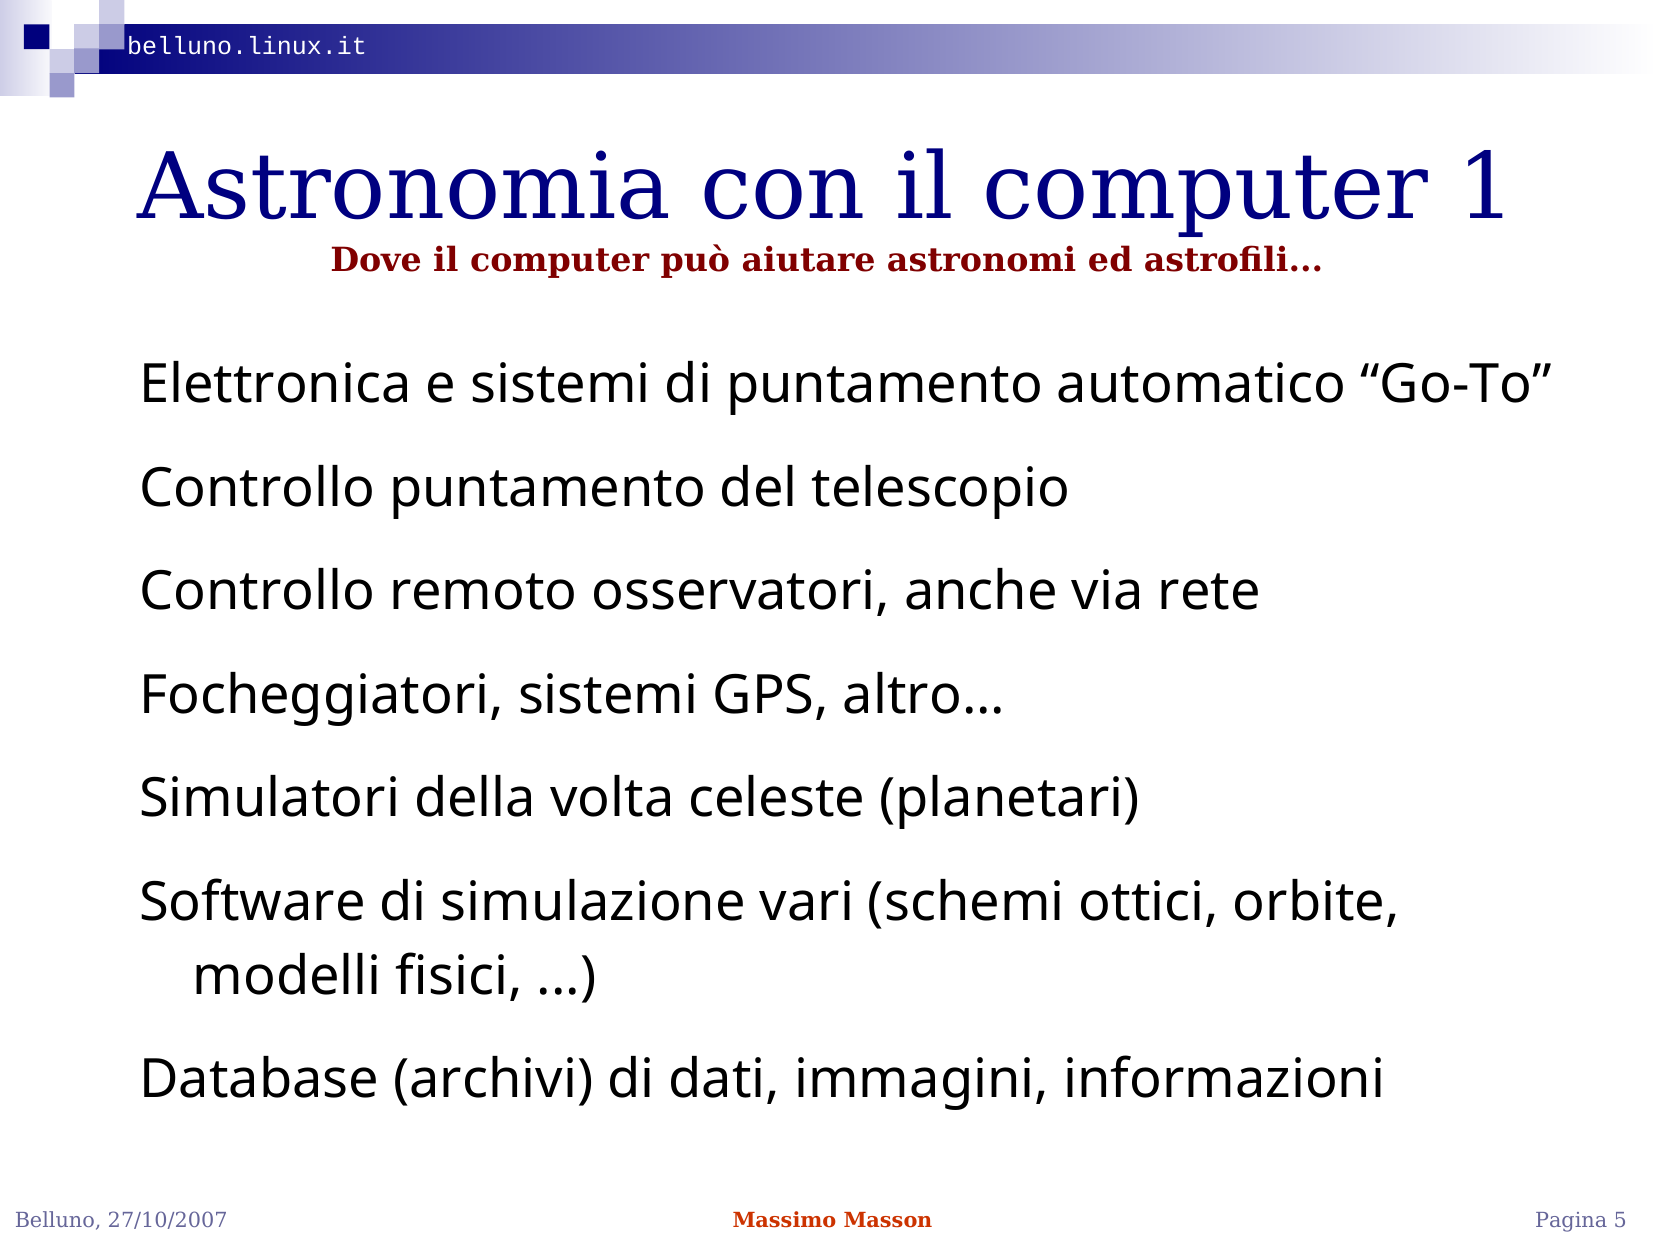

# Astronomia con il computer 1 Dove il computer può aiutare astronomi ed astrofili...
Elettronica e sistemi di puntamento automatico “Go-To”
Controllo puntamento del telescopio
Controllo remoto osservatori, anche via rete
Focheggiatori, sistemi GPS, altro...
Simulatori della volta celeste (planetari)
Software di simulazione vari (schemi ottici, orbite, modelli fisici, ...)
Database (archivi) di dati, immagini, informazioni